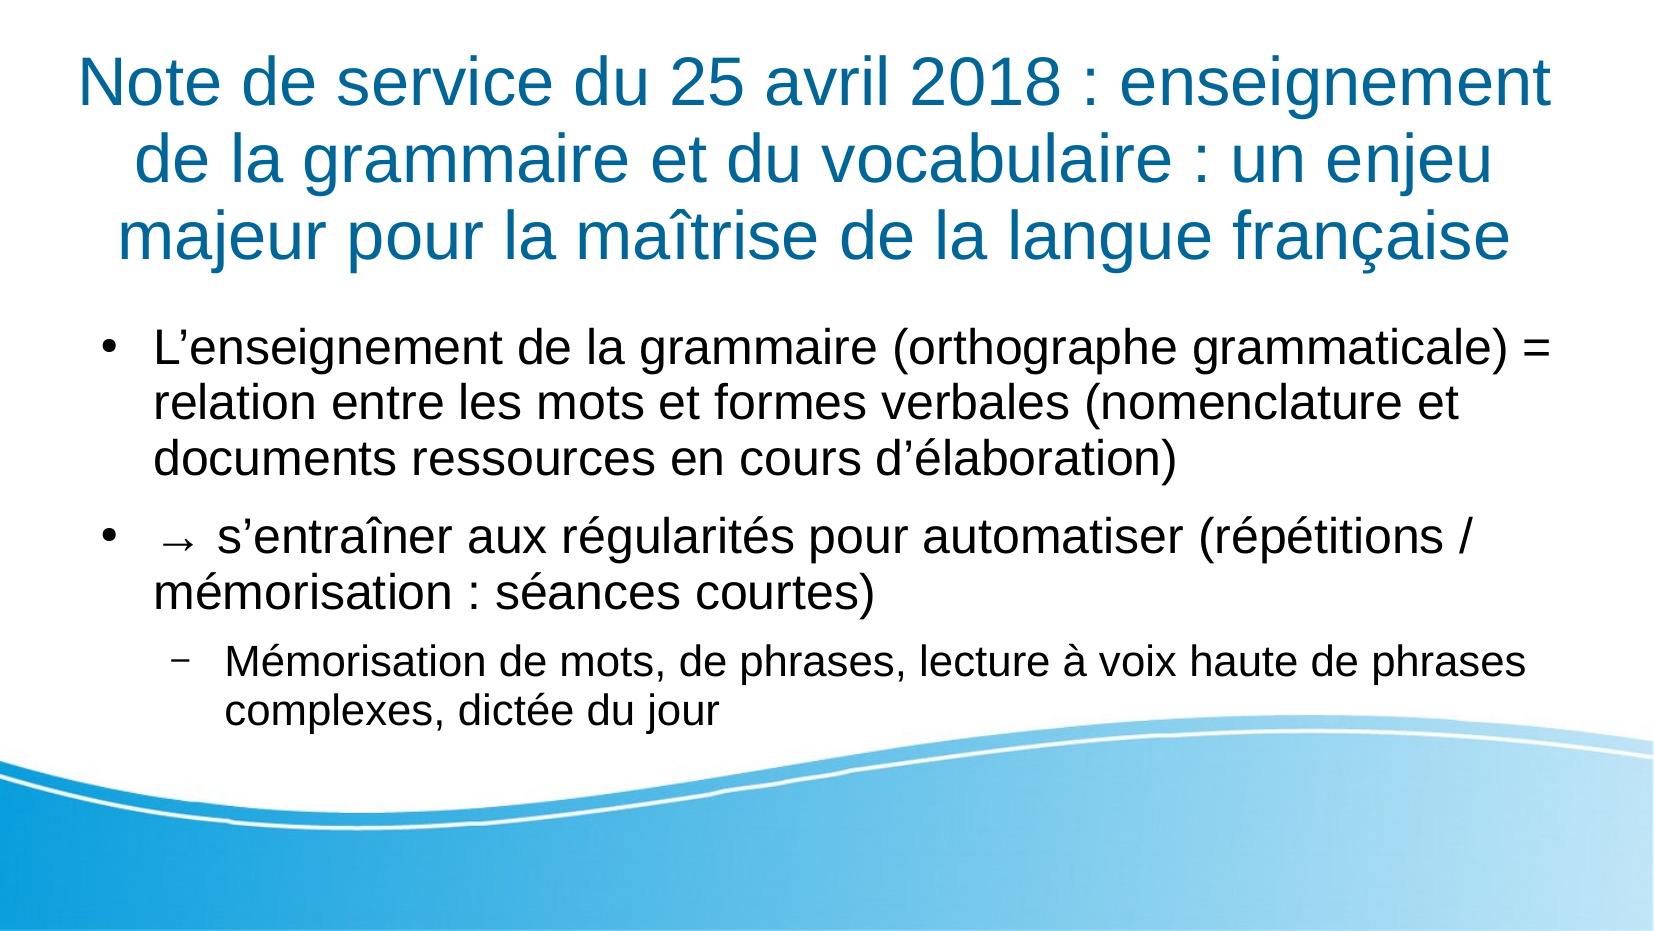

# Note de service du 25 avril 2018 : enseignement de la grammaire et du vocabulaire : un enjeu majeur pour la maîtrise de la langue française
L’enseignement de la grammaire (orthographe grammaticale) = relation entre les mots et formes verbales (nomenclature et documents ressources en cours d’élaboration)
→ s’entraîner aux régularités pour automatiser (répétitions / mémorisation : séances courtes)
Mémorisation de mots, de phrases, lecture à voix haute de phrases complexes, dictée du jour